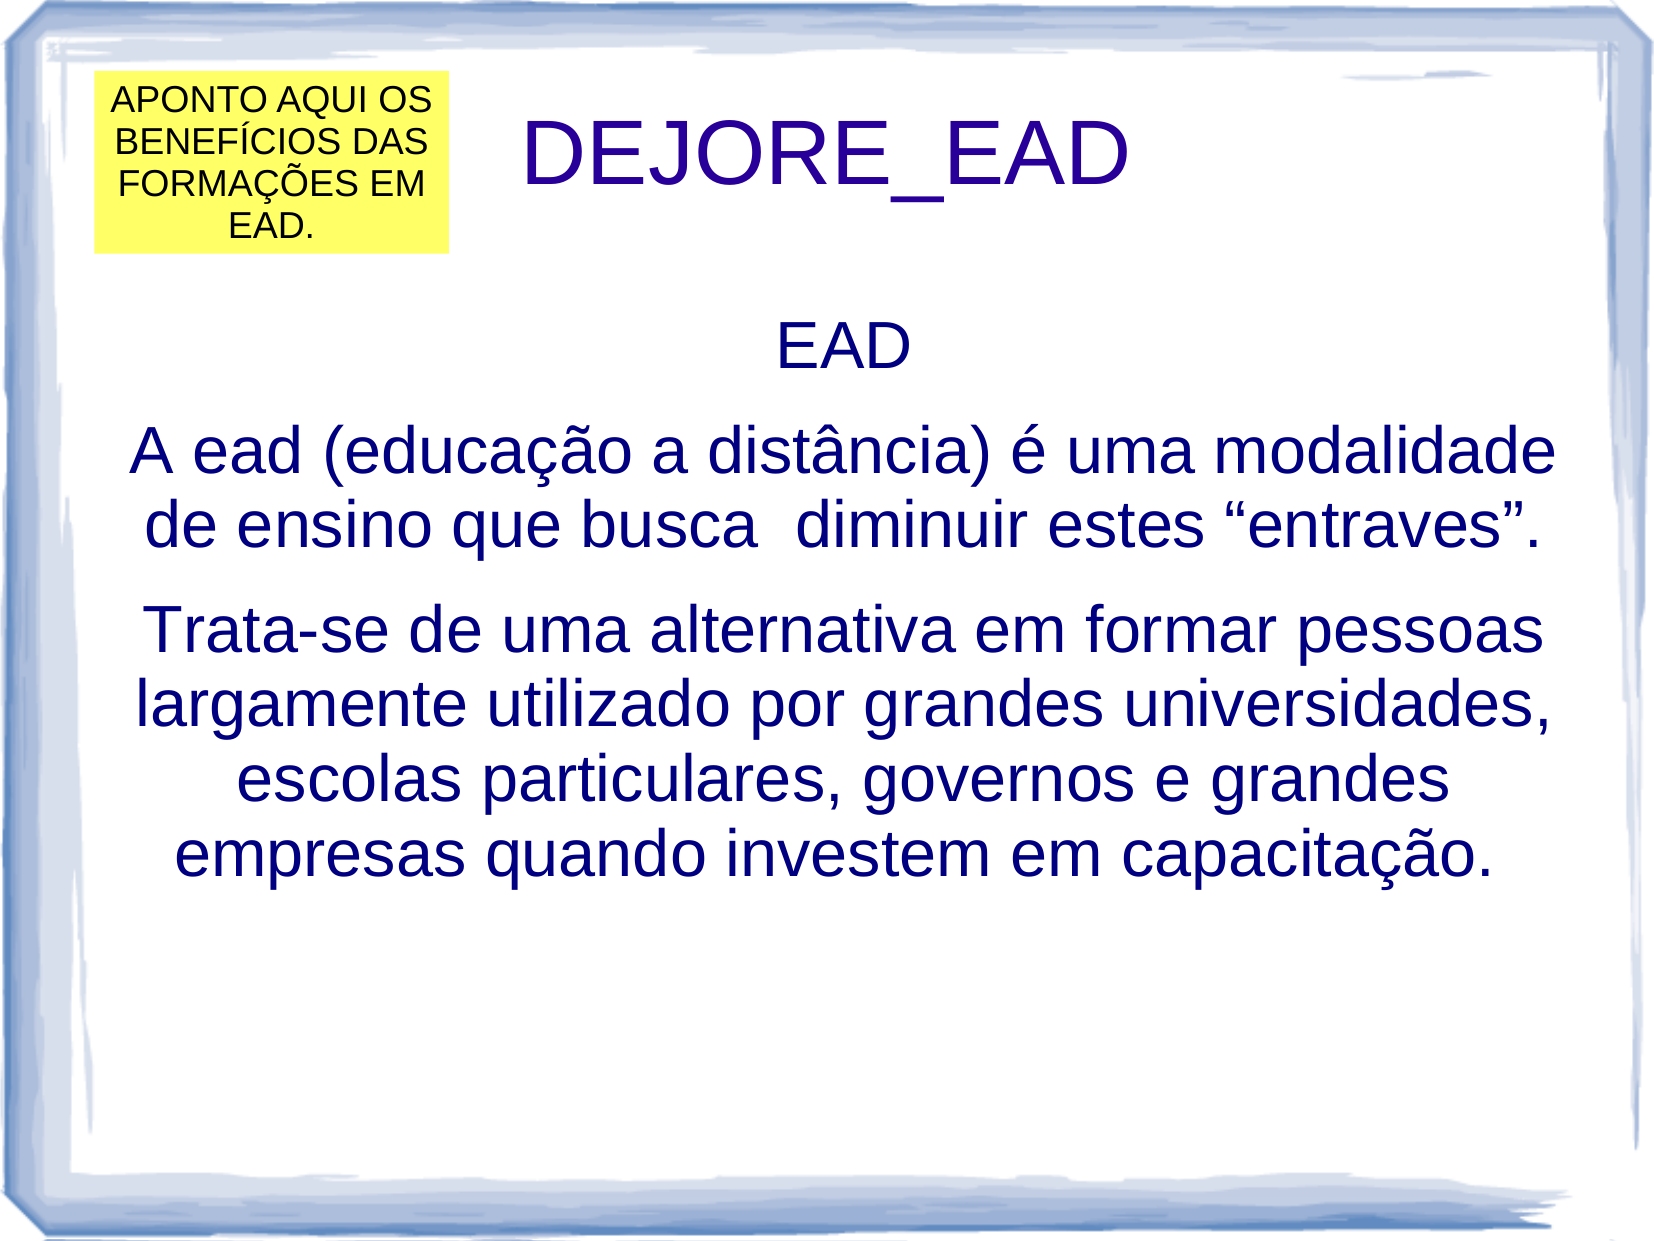

# DEJORE_EAD
APONTO AQUI OS BENEFÍCIOS DAS FORMAÇÕES EM EAD.
EAD
A ead (educação a distância) é uma modalidade de ensino que busca diminuir estes “entraves”.
Trata-se de uma alternativa em formar pessoas largamente utilizado por grandes universidades, escolas particulares, governos e grandes empresas quando investem em capacitação.